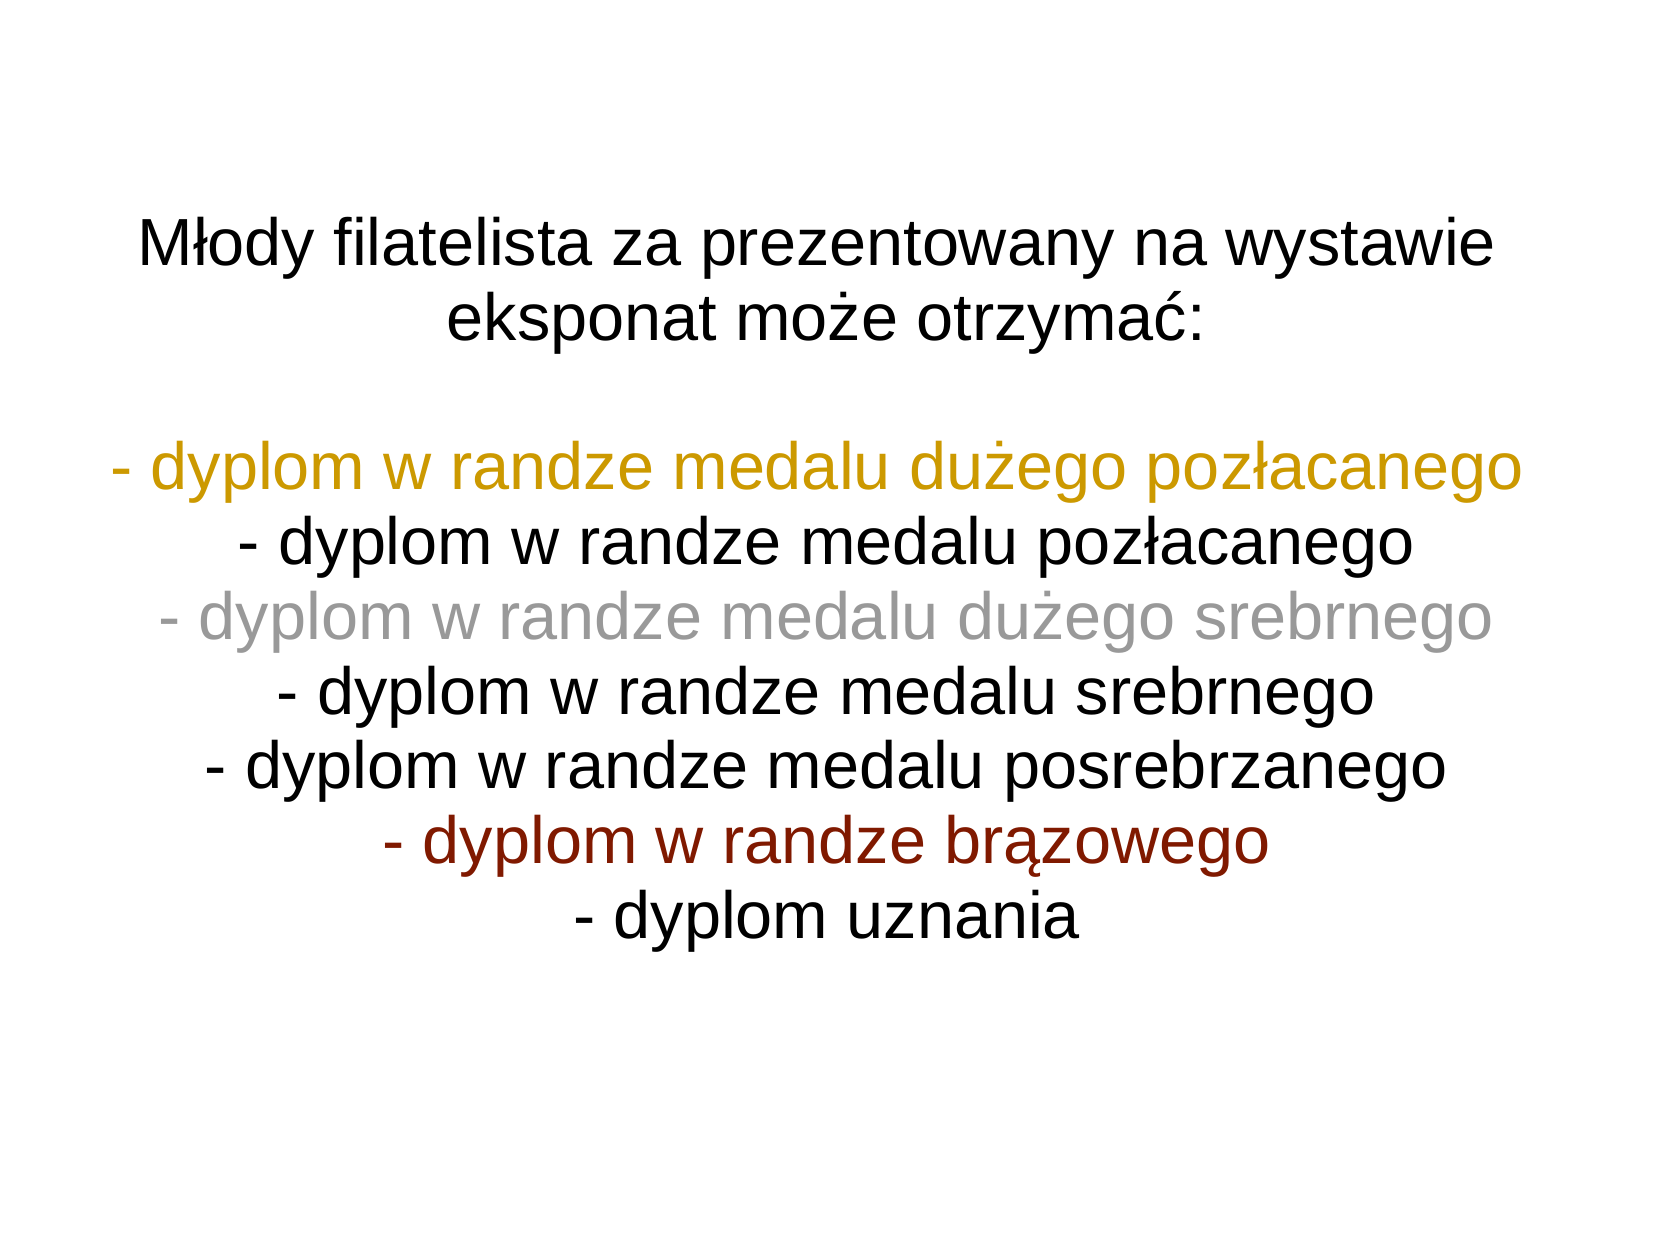

# Młody filatelista za prezentowany na wystawie
eksponat może otrzymać:
- dyplom w randze medalu dużego pozłacanego
- dyplom w randze medalu pozłacanego
- dyplom w randze medalu dużego srebrnego
- dyplom w randze medalu srebrnego
- dyplom w randze medalu posrebrzanego
- dyplom w randze brązowego
- dyplom uznania